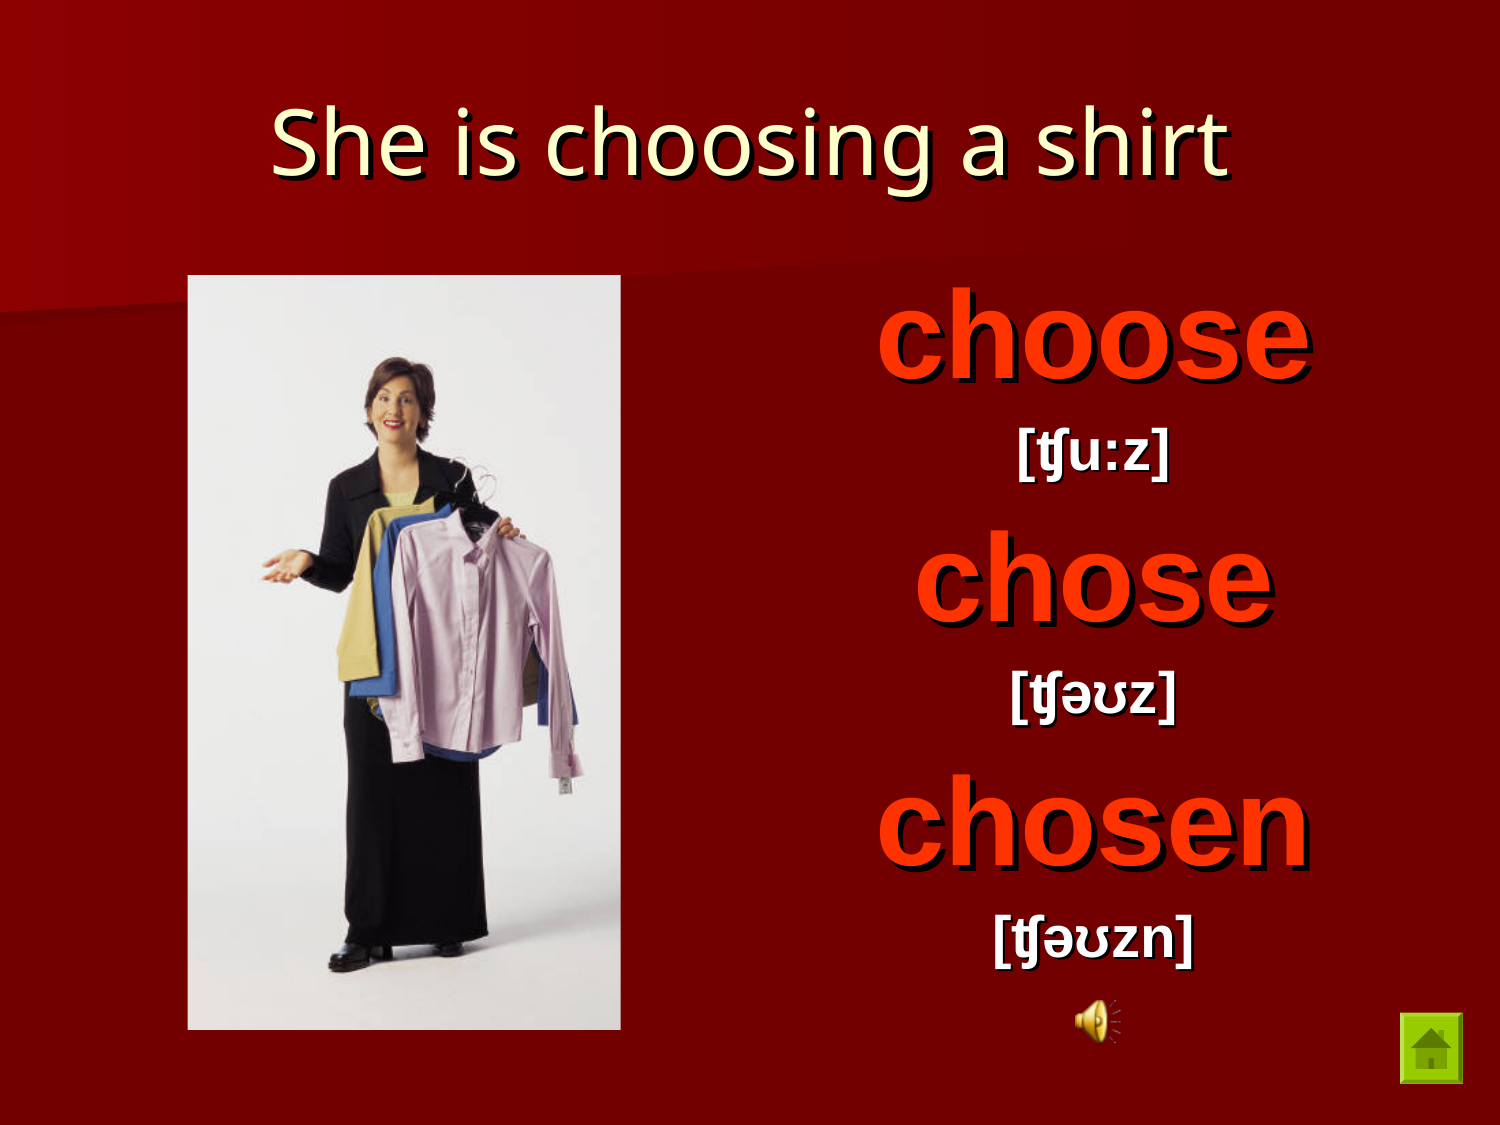

# She is choosing a shirt
choose
[ʧu:z]
chose
[ʧəʊz]
chosen
[ʧəʊzn]